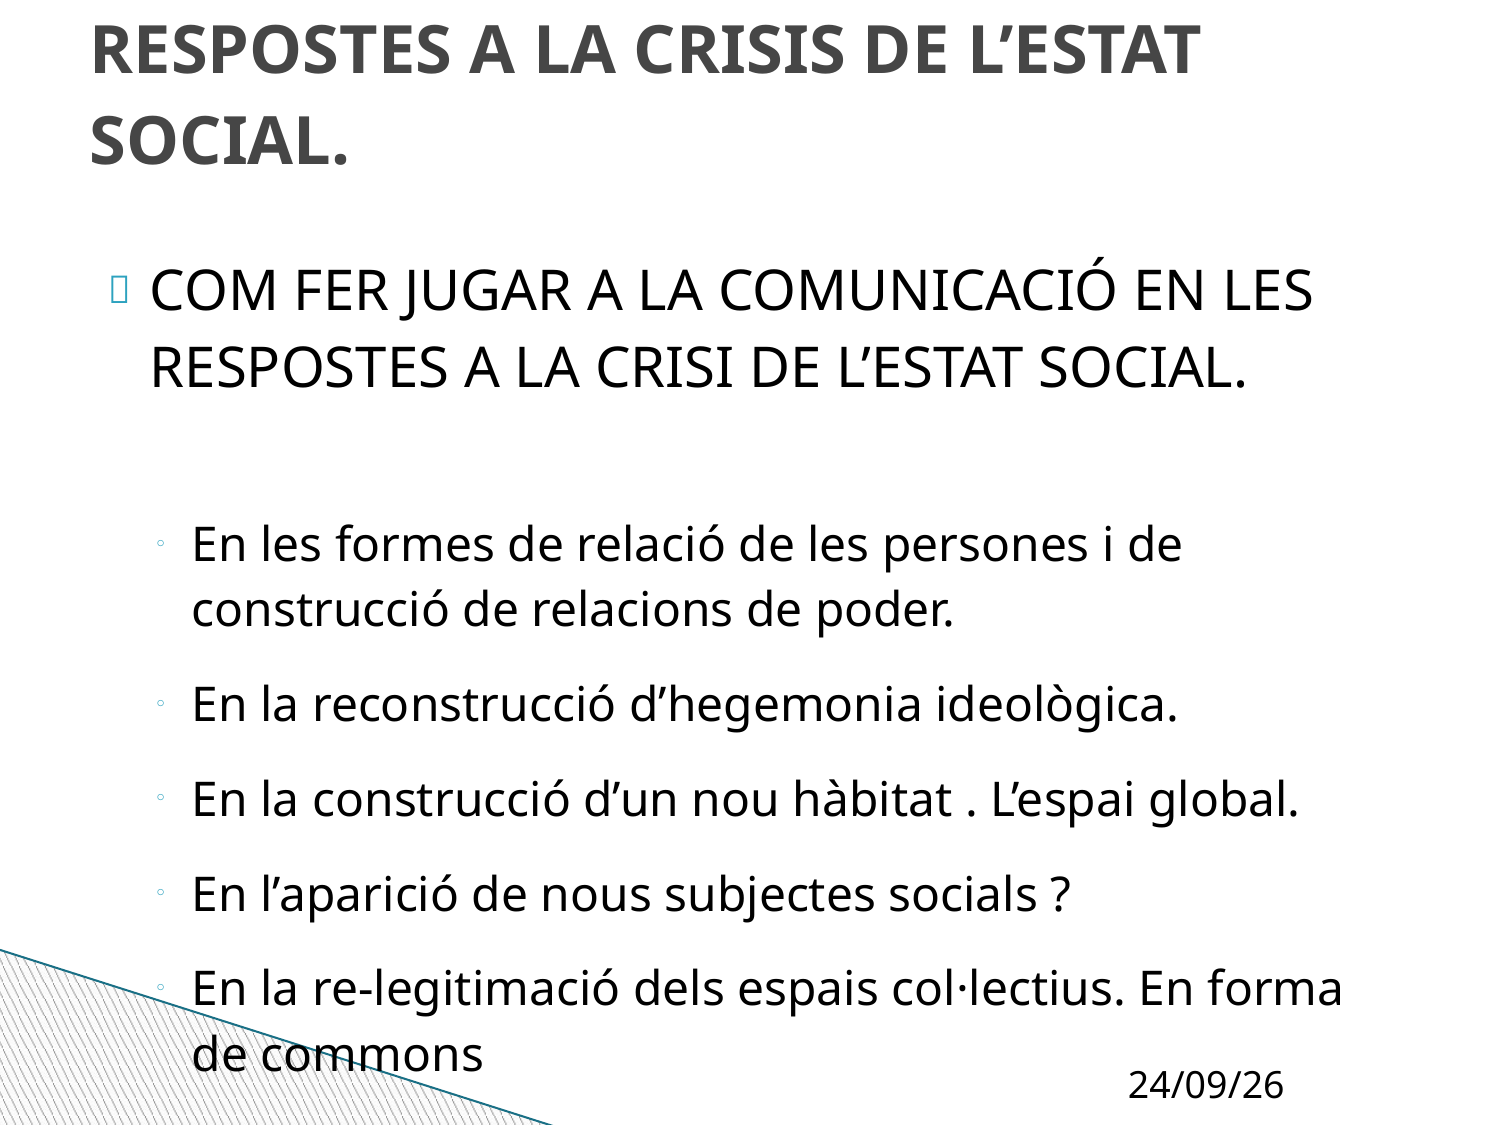

RESPOSTES A LA CRISIS DE L’ESTAT SOCIAL.
# COM FER JUGAR A LA COMUNICACIÓ EN LES RESPOSTES A LA CRISI DE L’ESTAT SOCIAL.
En les formes de relació de les persones i de construcció de relacions de poder.
En la reconstrucció d’hegemonia ideològica.
En la construcció d’un nou hàbitat . L’espai global.
En l’aparició de nous subjectes socials ?
En la re-legitimació dels espais col·lectius. En forma de commons